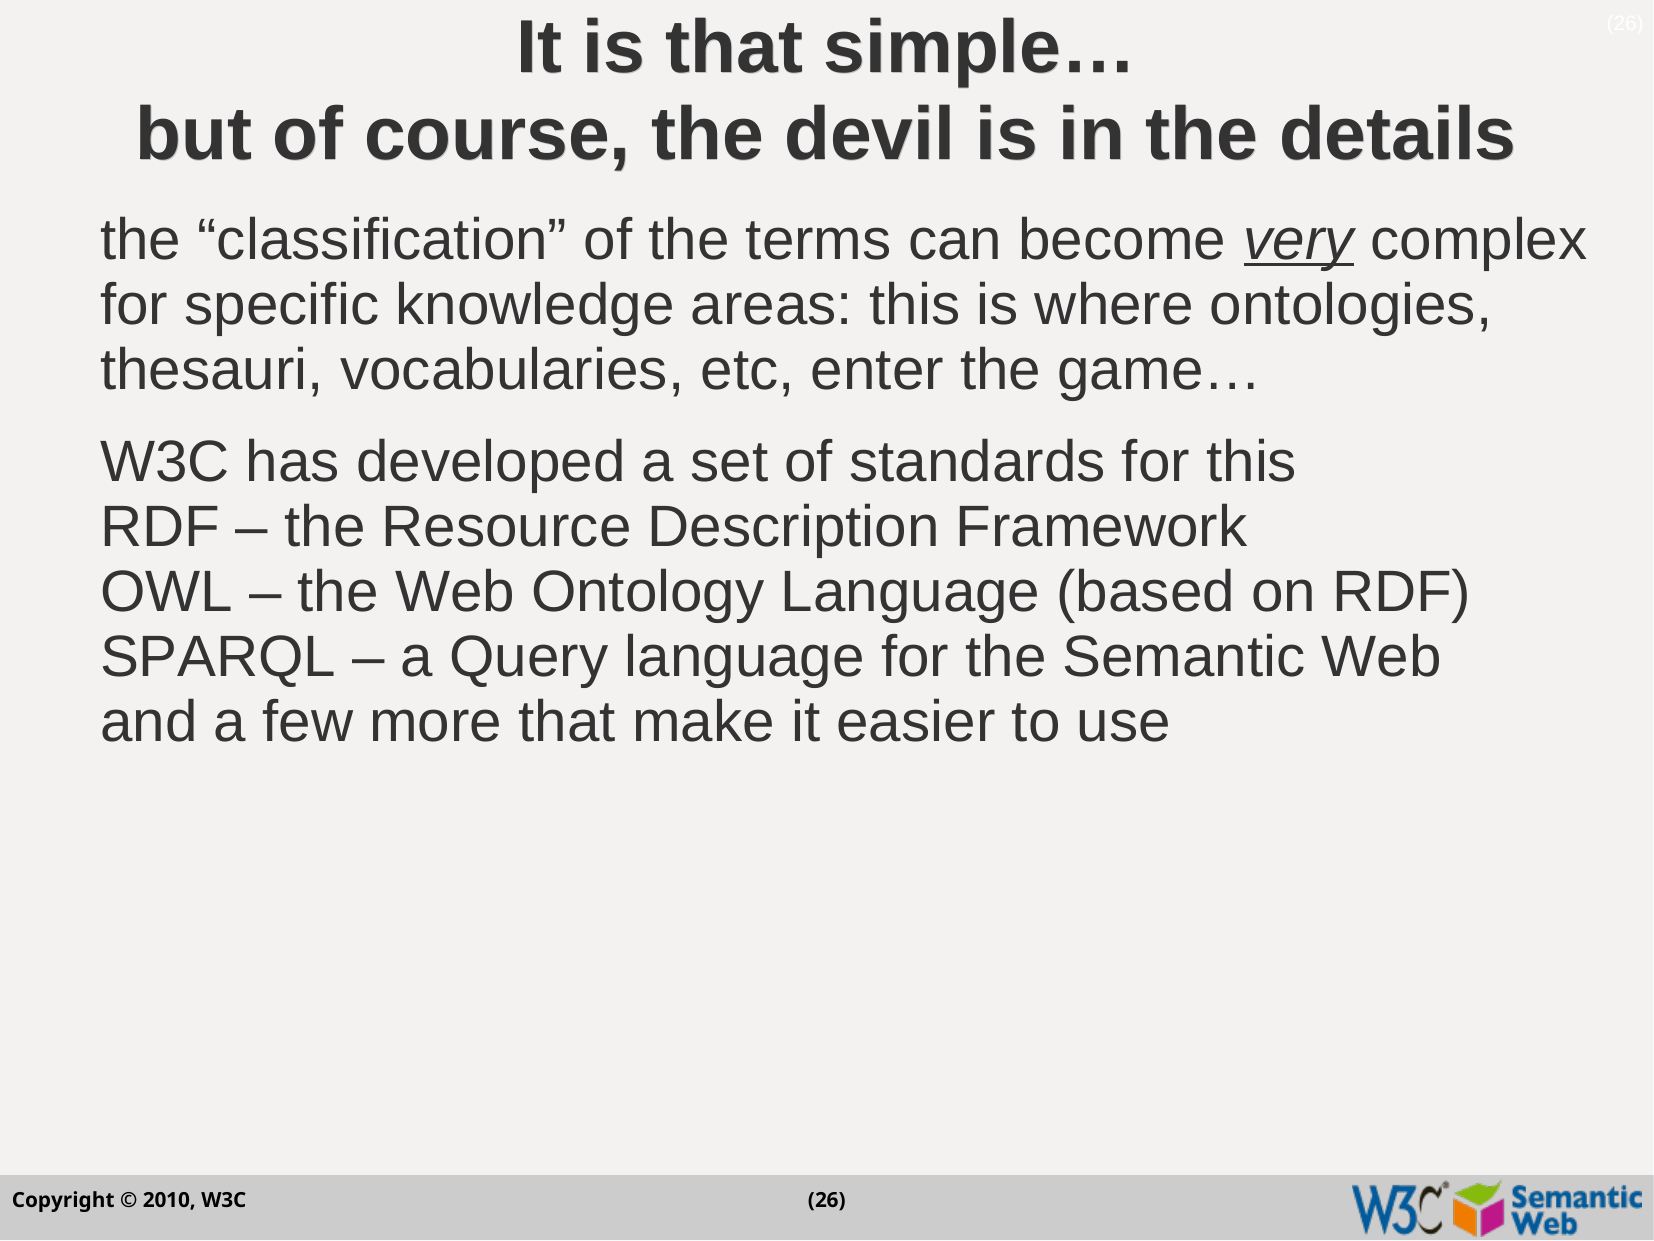

It is that simple…
but of course, the devil is in the details
# the “classification” of the terms can become very complex for specific knowledge areas: this is where ontologies, thesauri, vocabularies, etc, enter the game…
W3C has developed a set of standards for this
RDF – the Resource Description Framework
OWL – the Web Ontology Language (based on RDF)
SPARQL – a Query language for the Semantic Web
and a few more that make it easier to use